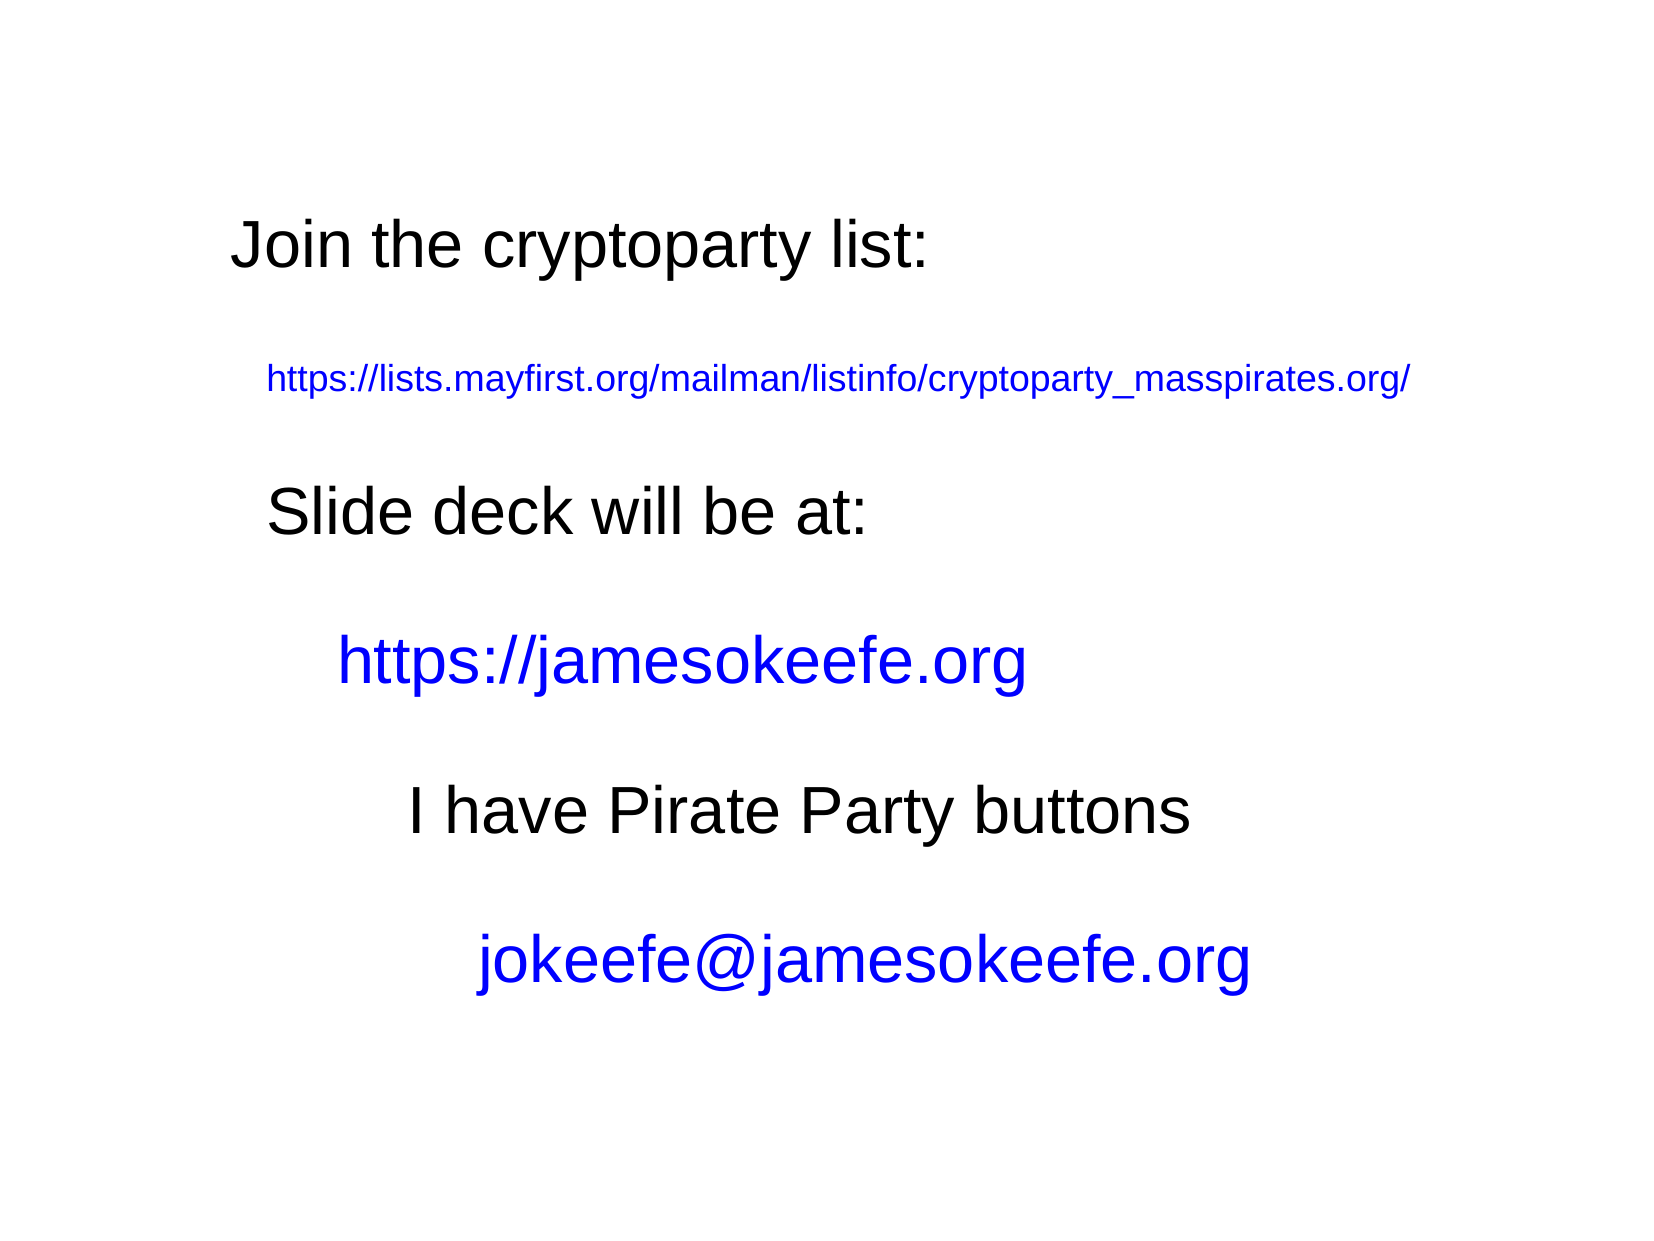

Join the cryptoparty list:
https://lists.mayfirst.org/mailman/listinfo/cryptoparty_masspirates.org/
Slide deck will be at:
https://jamesokeefe.org
I have Pirate Party buttons
jokeefe@jamesokeefe.org